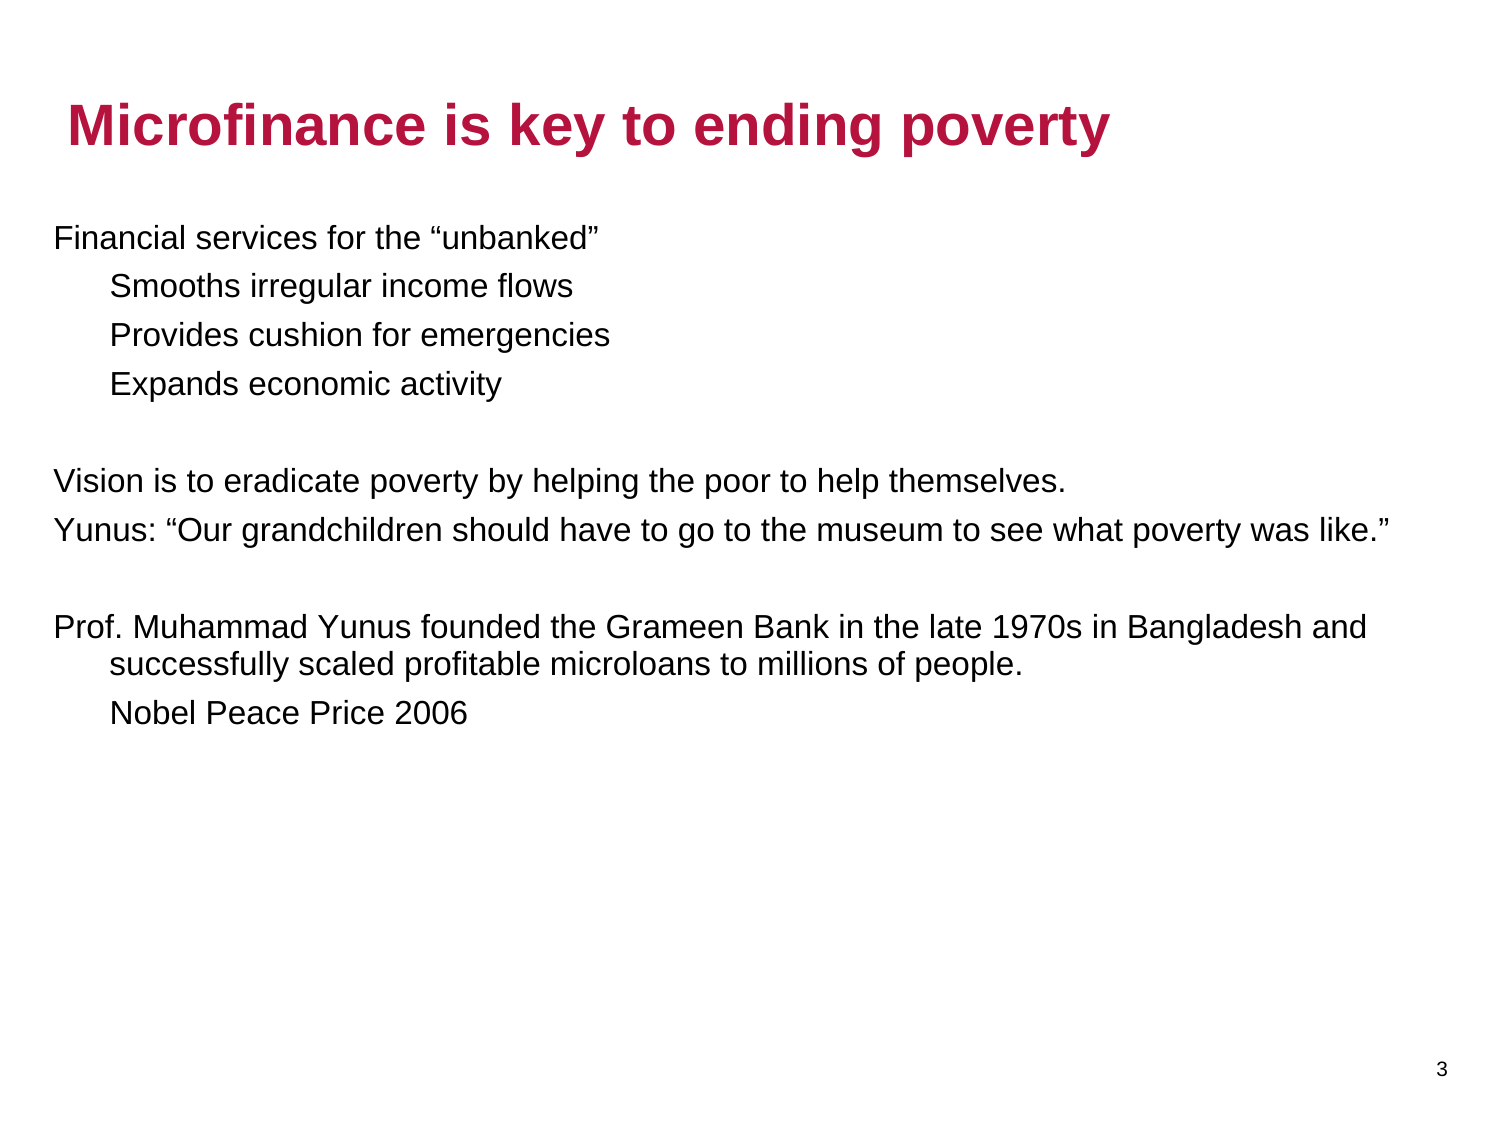

# Microfinance is key to ending poverty
Financial services for the “unbanked”
Smooths irregular income flows
Provides cushion for emergencies
Expands economic activity
Vision is to eradicate poverty by helping the poor to help themselves.
Yunus: “Our grandchildren should have to go to the museum to see what poverty was like.”
Prof. Muhammad Yunus founded the Grameen Bank in the late 1970s in Bangladesh and successfully scaled profitable microloans to millions of people.
Nobel Peace Price 2006
3